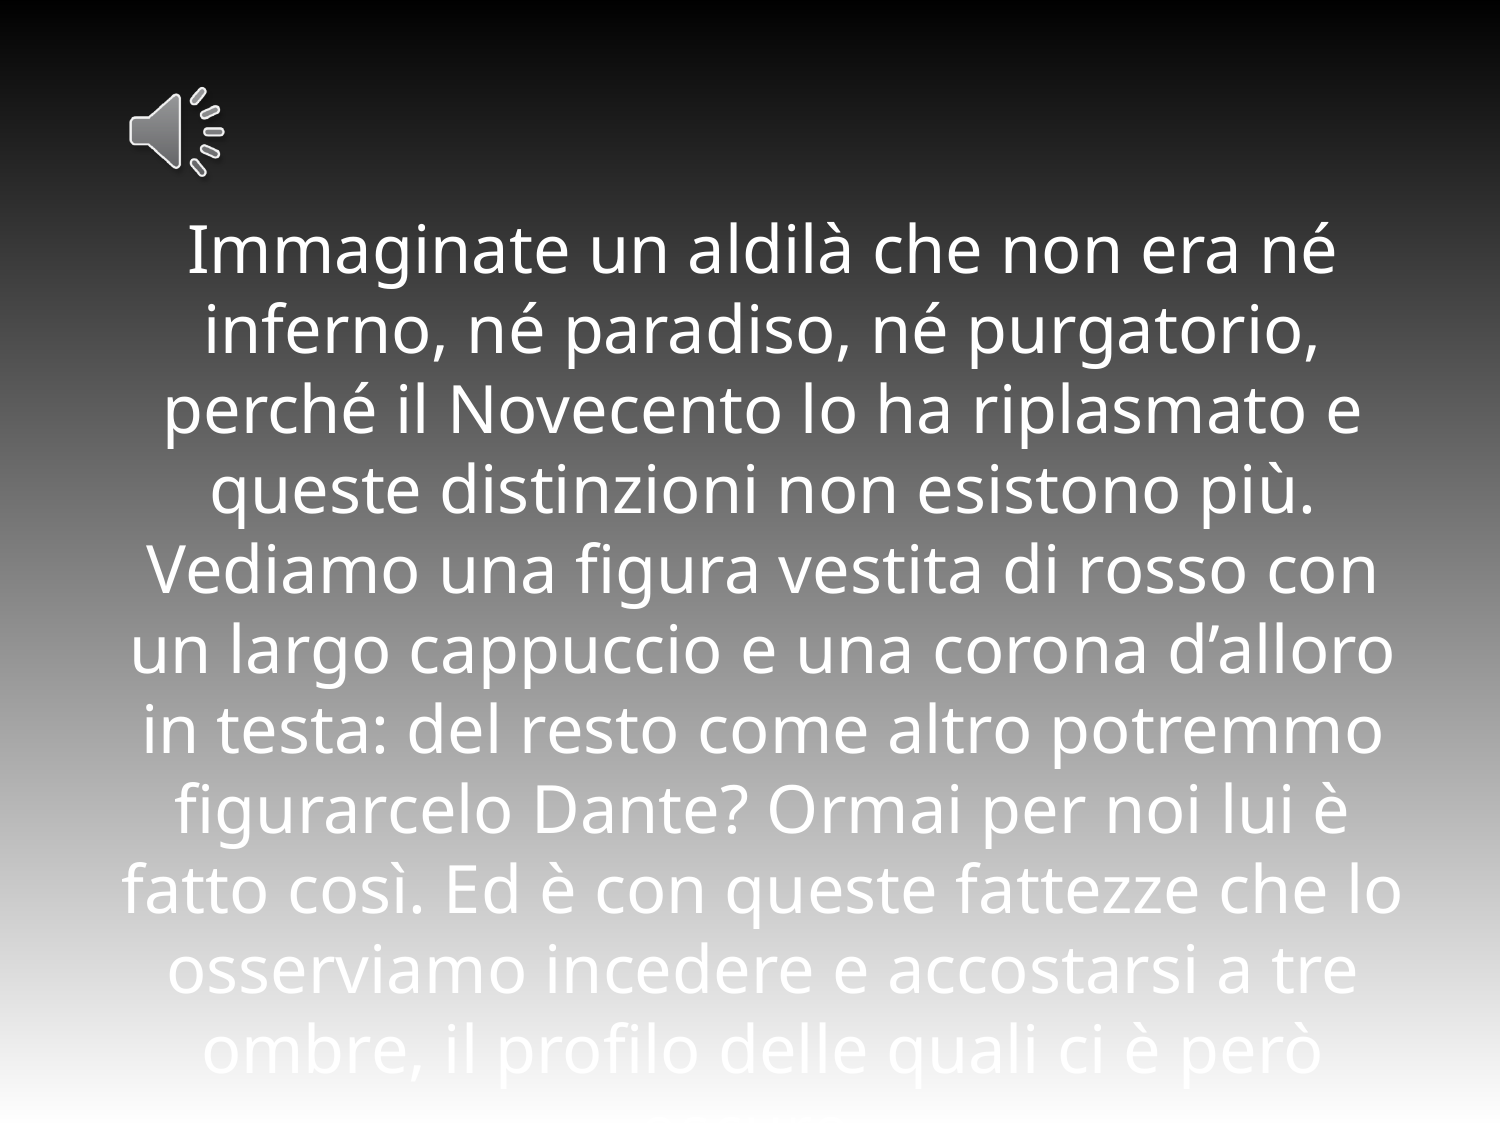

# Immaginate un aldilà che non era né inferno, né paradiso, né purgatorio, perché il Novecento lo ha riplasmato e queste distinzioni non esistono più. Vediamo una figura vestita di rosso con un largo cappuccio e una corona d’alloro in testa: del resto come altro potremmo figurarcelo Dante? Ormai per noi lui è fatto così. Ed è con queste fattezze che lo osserviamo incedere e accostarsi a tre ombre, il profilo delle quali ci è però oscuro.